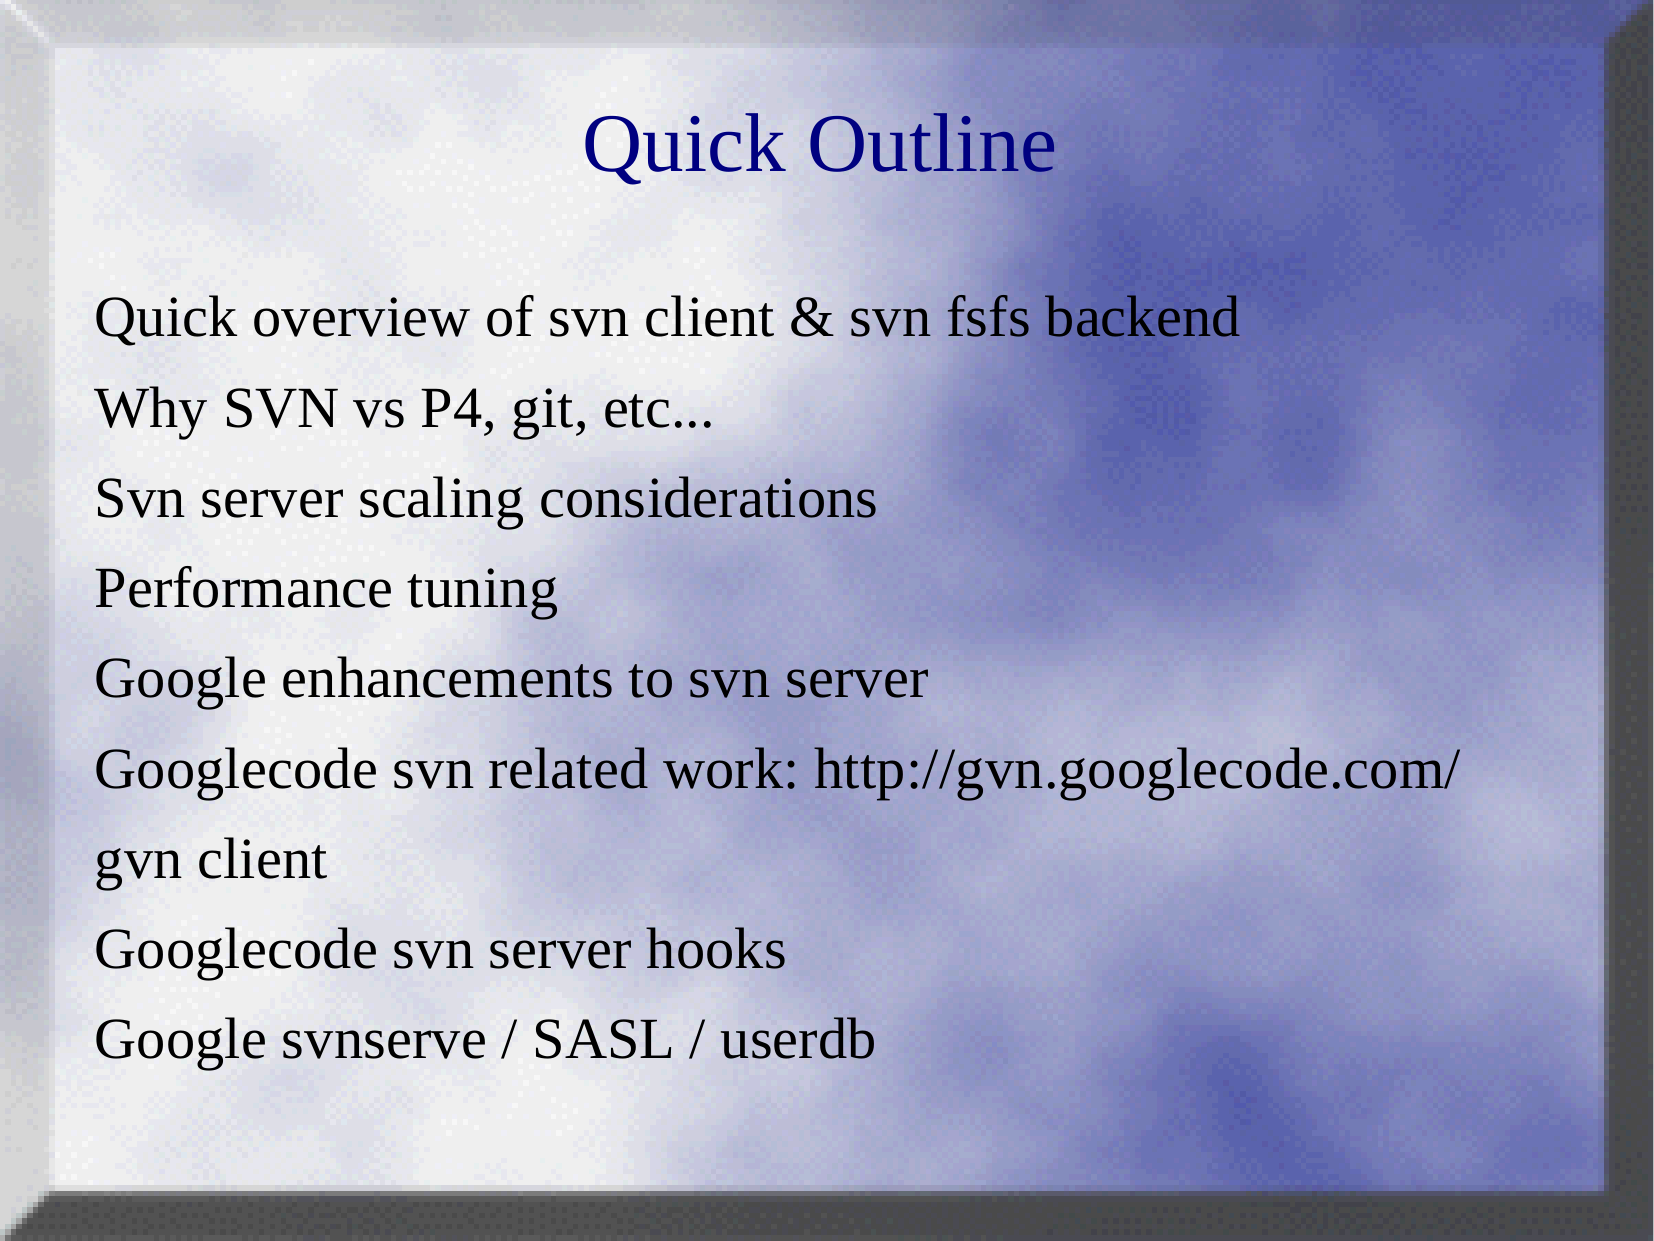

# Quick Outline
Quick overview of svn client & svn fsfs backend
Why SVN vs P4, git, etc...
Svn server scaling considerations
Performance tuning
Google enhancements to svn server
Googlecode svn related work: http://gvn.googlecode.com/
gvn client
Googlecode svn server hooks
Google svnserve / SASL / userdb